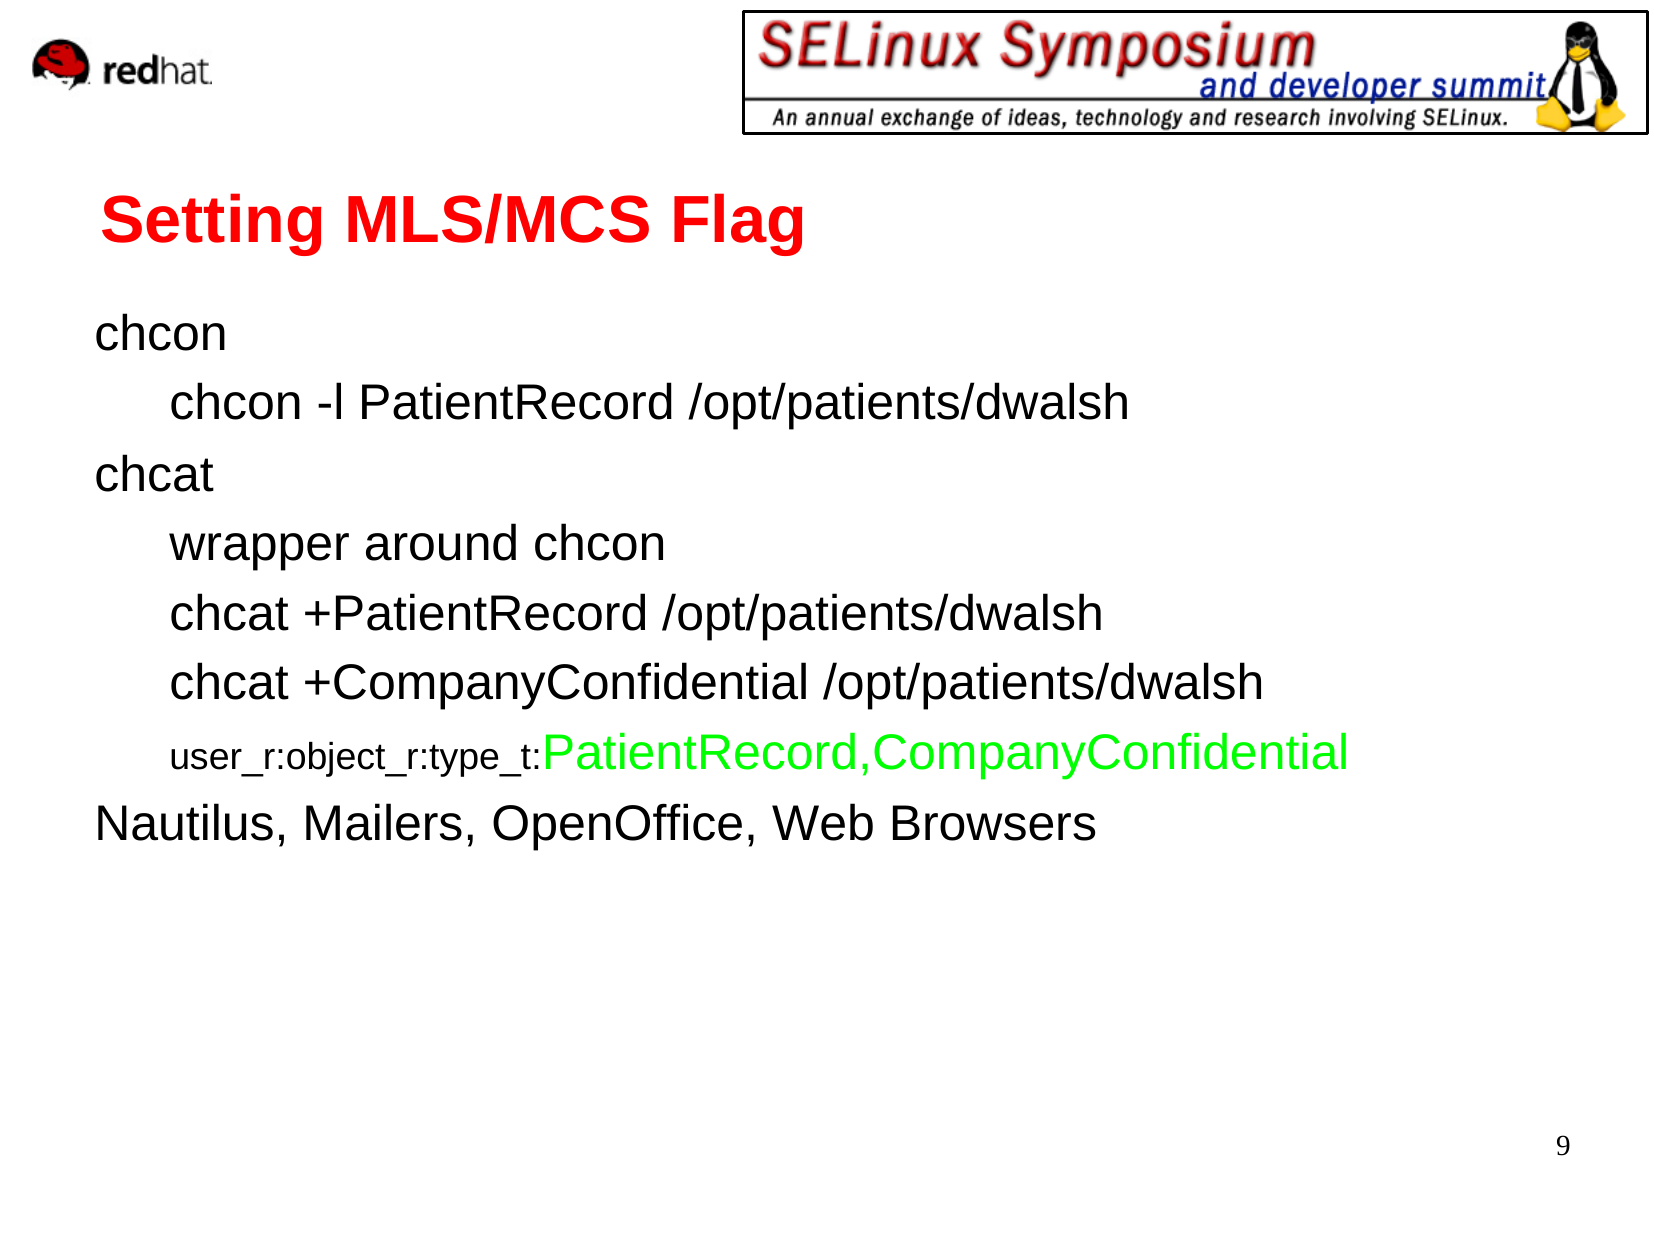

# Setting MLS/MCS Flag
chcon
chcon -l PatientRecord /opt/patients/dwalsh
chcat
wrapper around chcon
chcat +PatientRecord /opt/patients/dwalsh
chcat +CompanyConfidential /opt/patients/dwalsh
user_r:object_r:type_t:PatientRecord,CompanyConfidential
Nautilus, Mailers, OpenOffice, Web Browsers